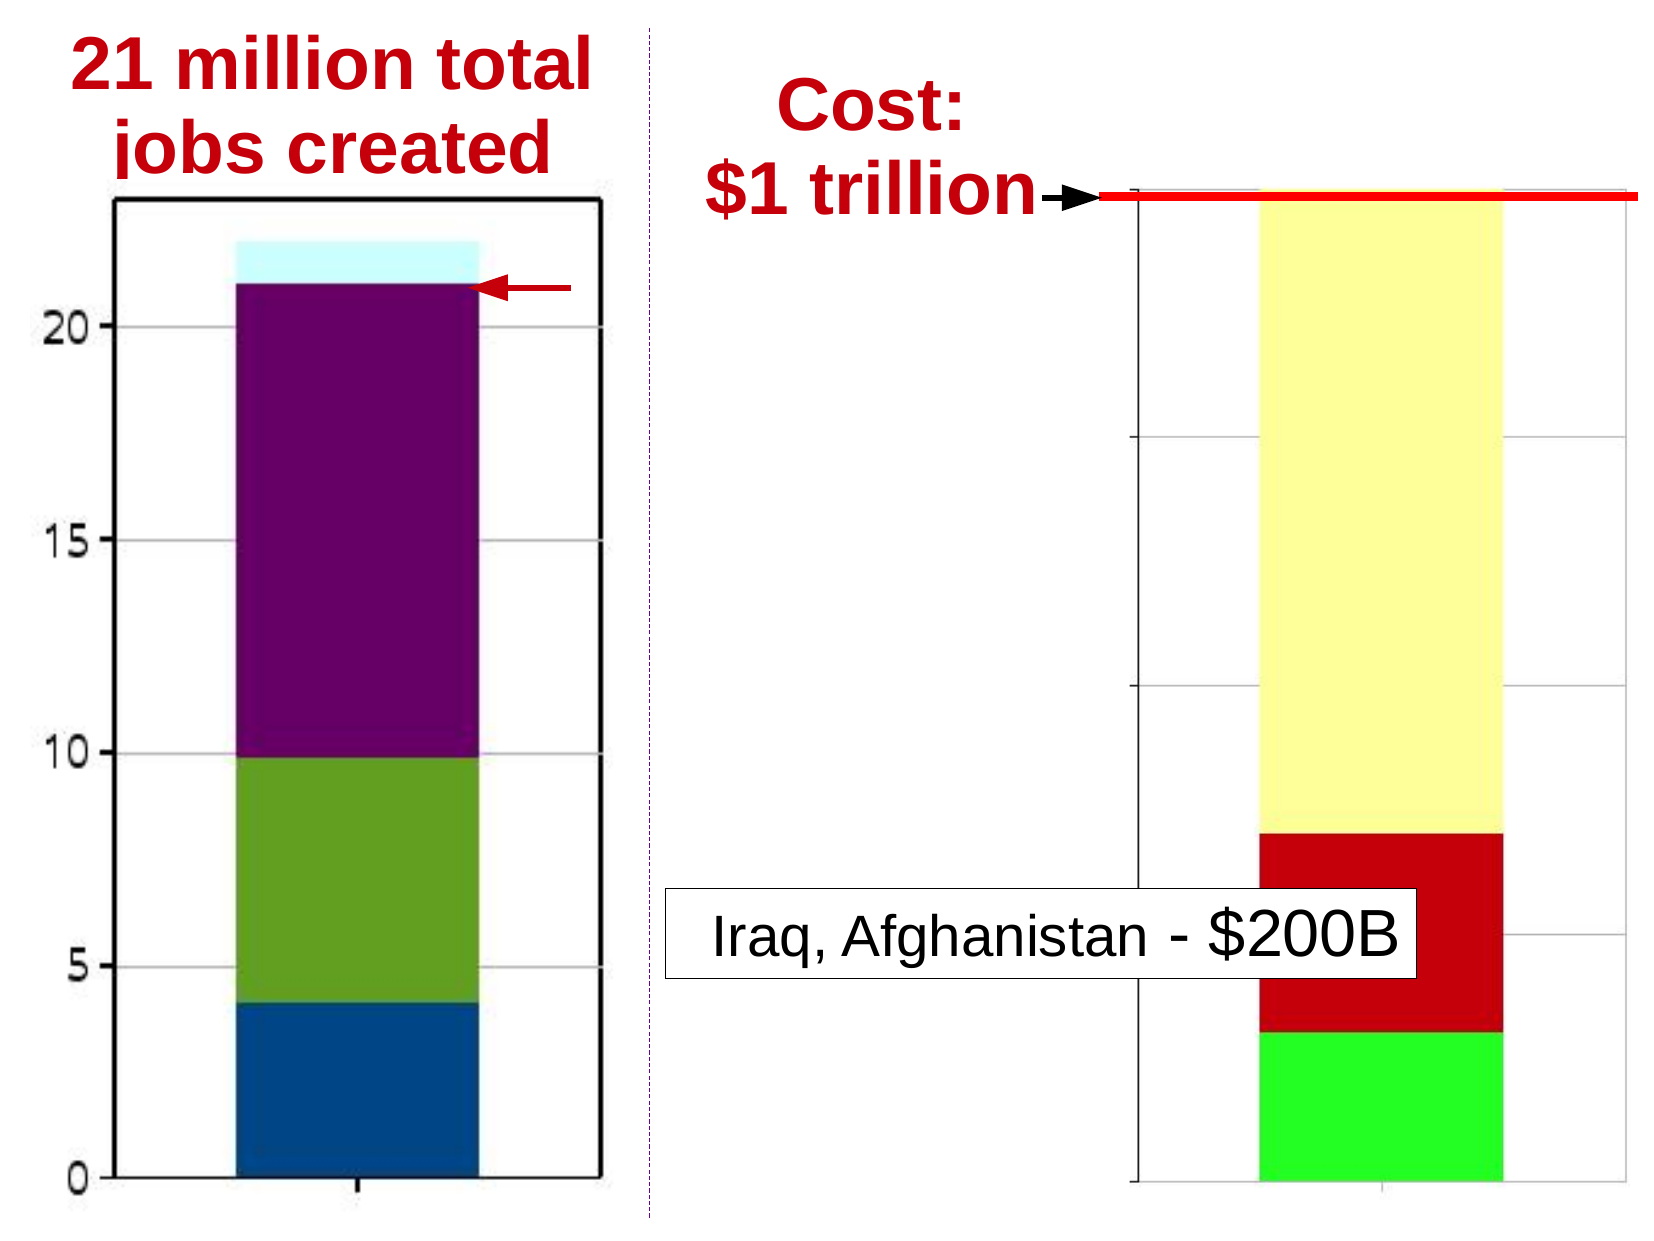

21 million total jobs created
Cost:
$1 trillion
 Iraq, Afghanistan - $200B